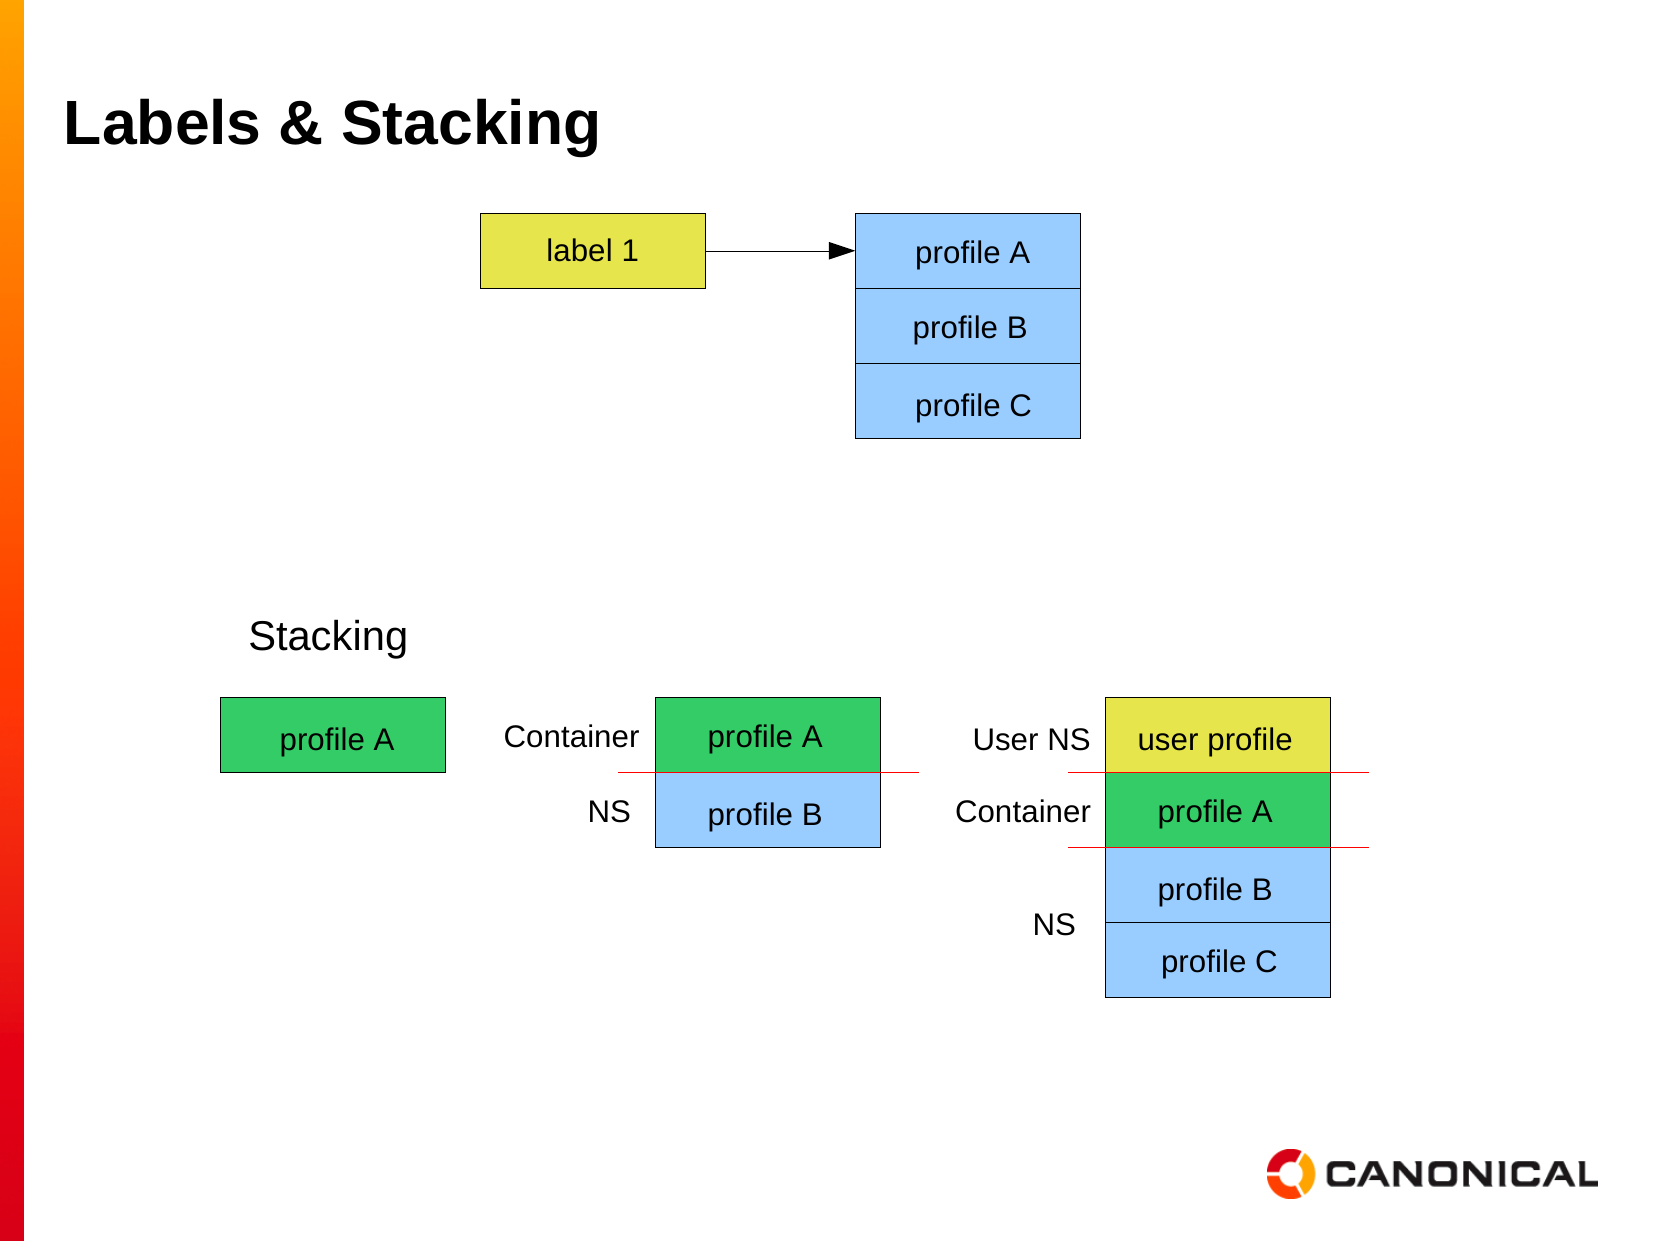

Labels & Stacking
label 1
profile A
profile B
profile C
Stacking
Container
profile A
profile A
User NS
user profile
NS
Container
profile A
profile B
profile B
NS
profile C